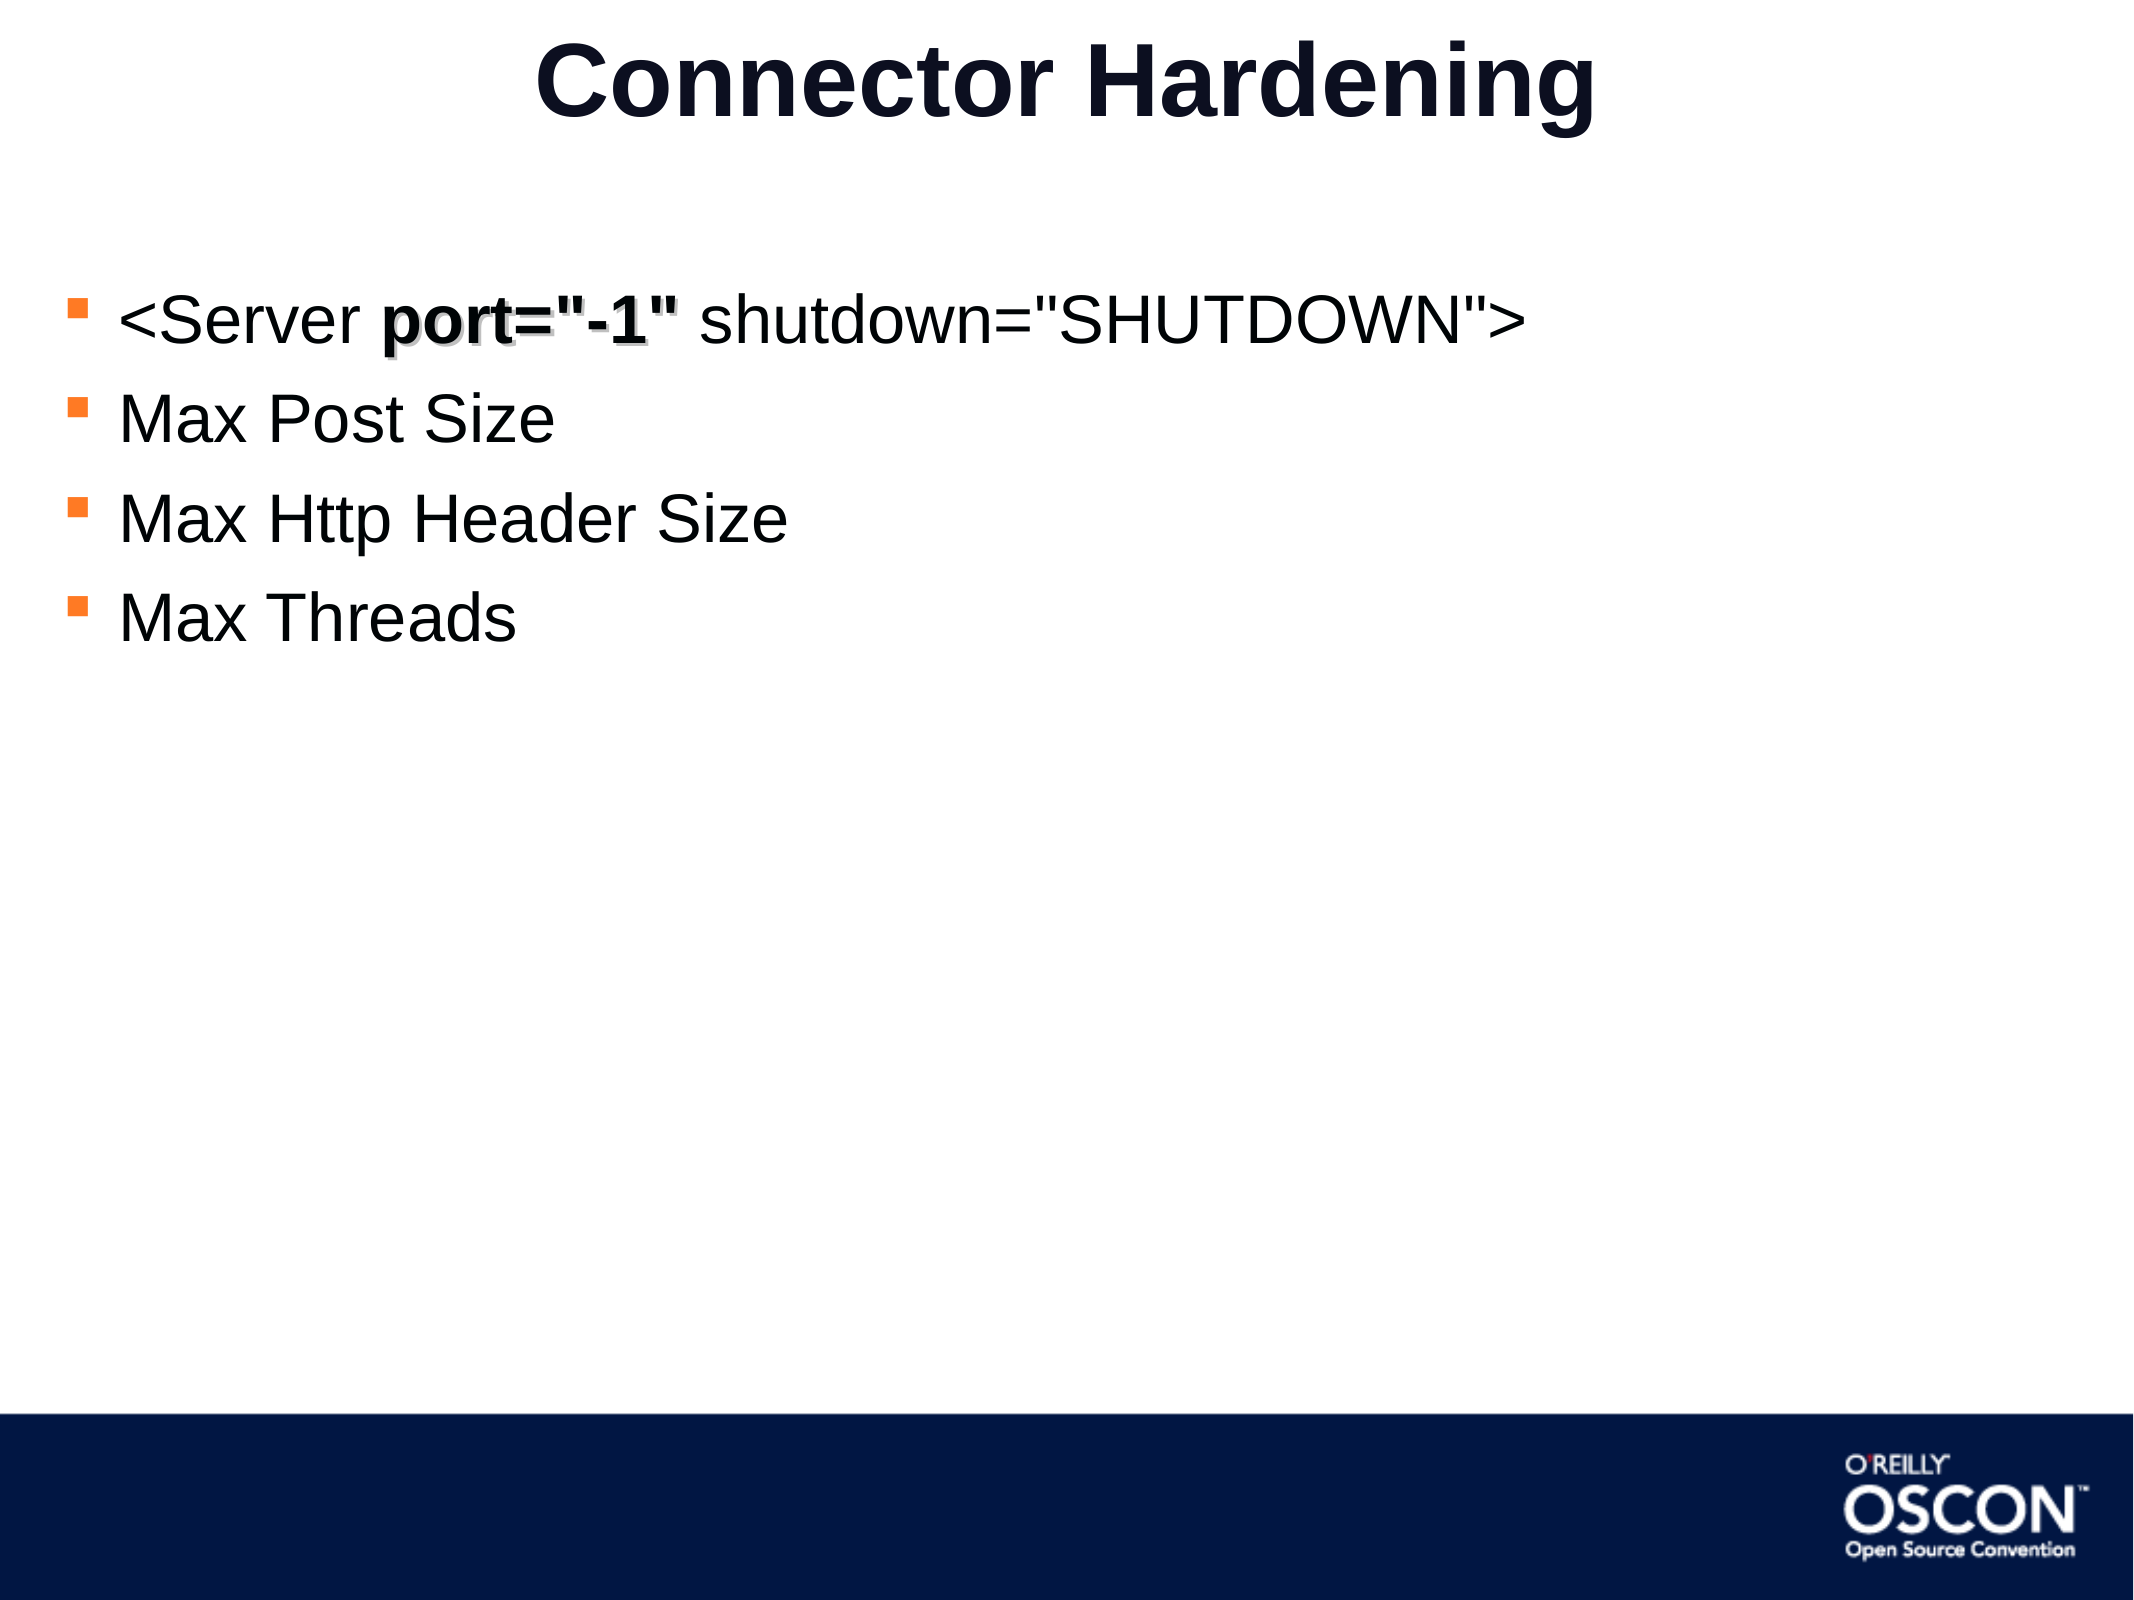

# Connector Hardening
<Server port="-1" shutdown="SHUTDOWN">
Max Post Size
Max Http Header Size
Max Threads